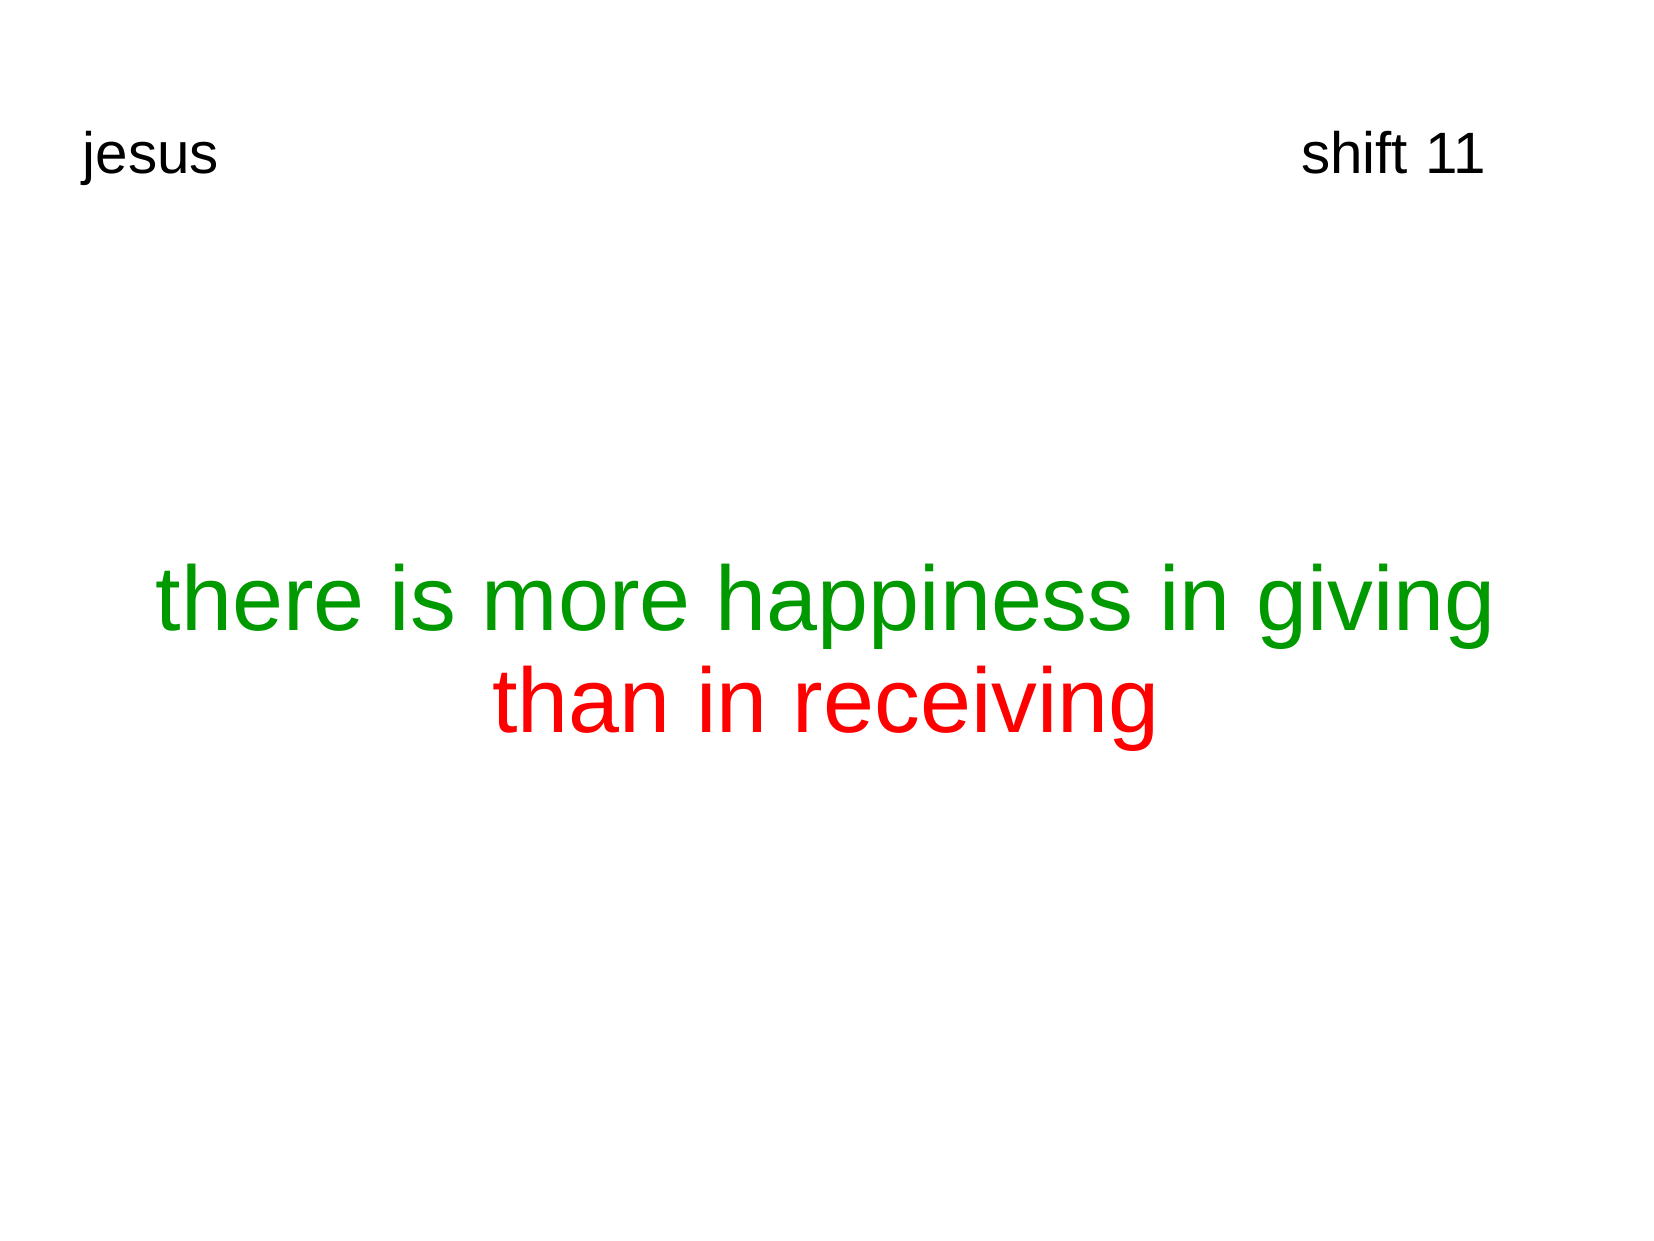

# jesus
shift
11
there is more happiness in giving
than in receiving